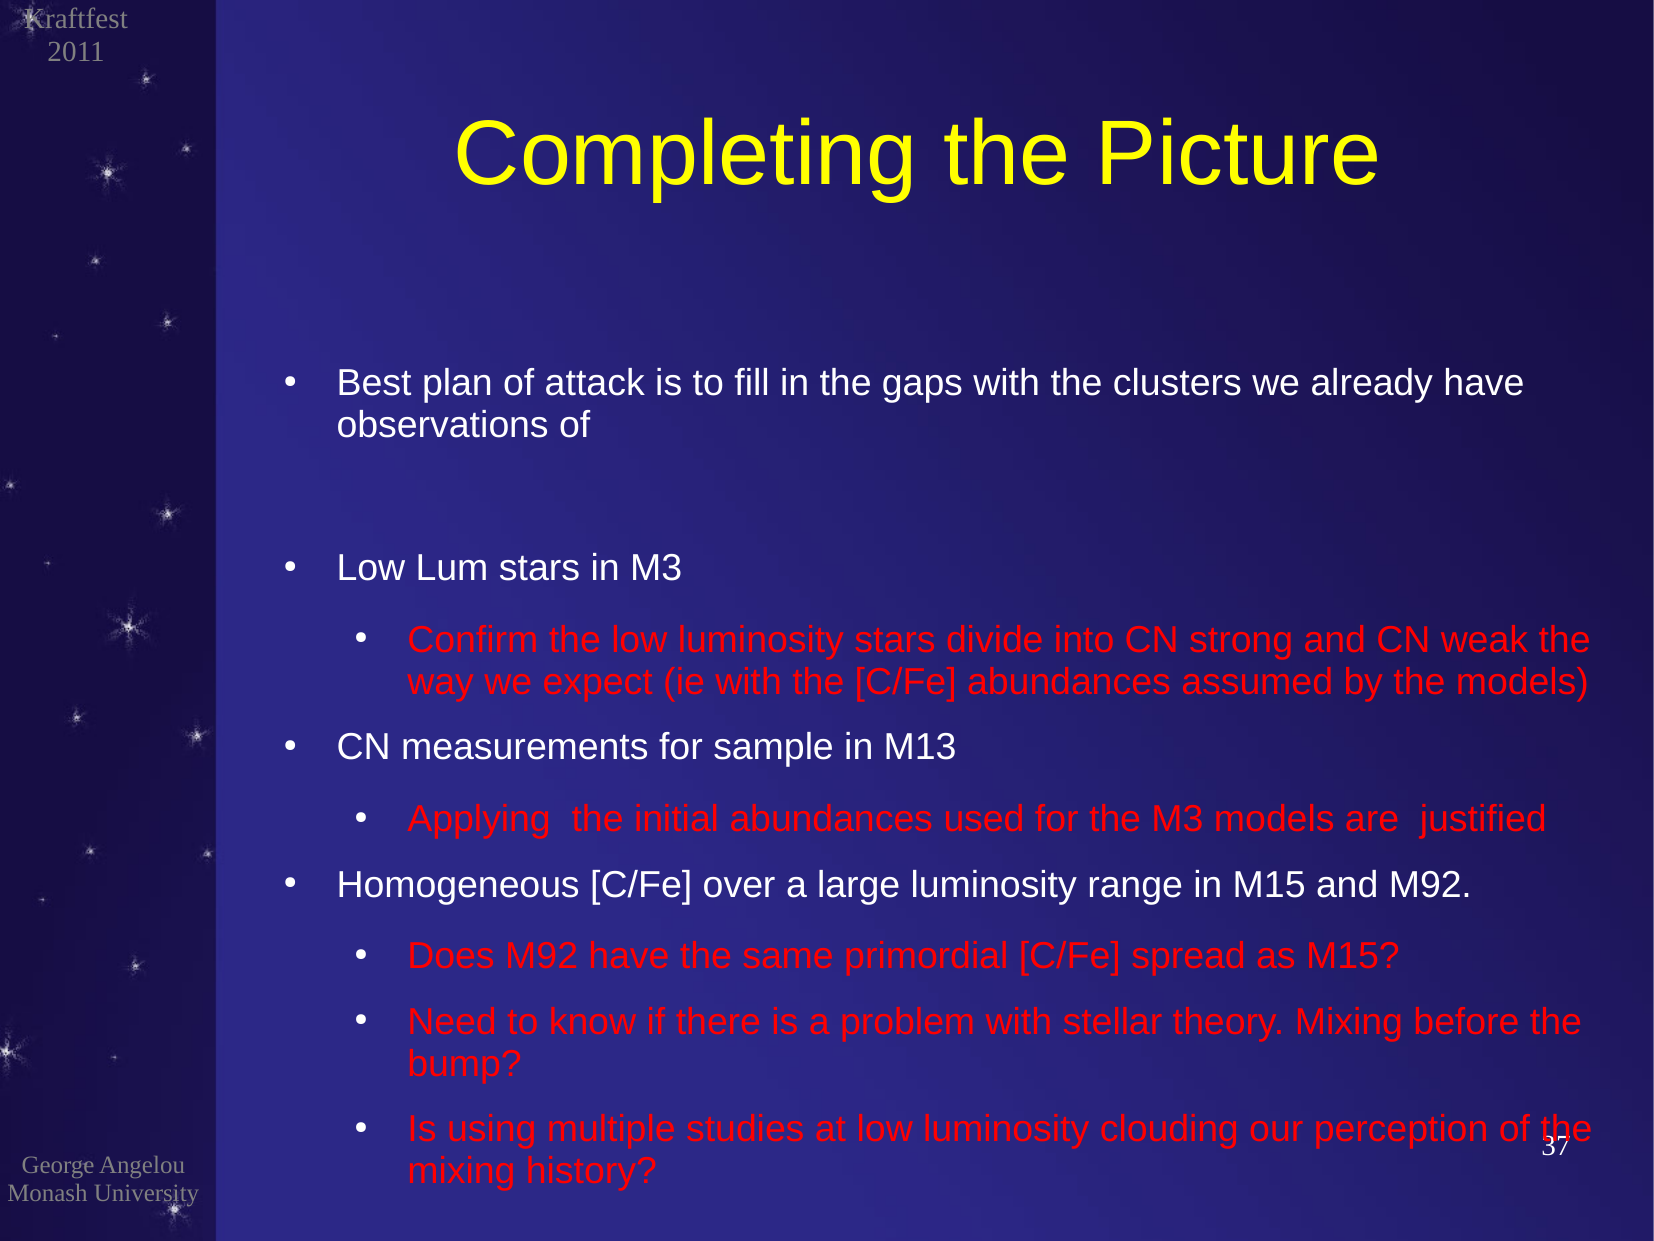

# Completing the Picture
Best plan of attack is to fill in the gaps with the clusters we already have observations of
Low Lum stars in M3
Confirm the low luminosity stars divide into CN strong and CN weak the way we expect (ie with the [C/Fe] abundances assumed by the models)
CN measurements for sample in M13
Applying the initial abundances used for the M3 models are justified
Homogeneous [C/Fe] over a large luminosity range in M15 and M92.
Does M92 have the same primordial [C/Fe] spread as M15?
Need to know if there is a problem with stellar theory. Mixing before the bump?
Is using multiple studies at low luminosity clouding our perception of the mixing history?
37